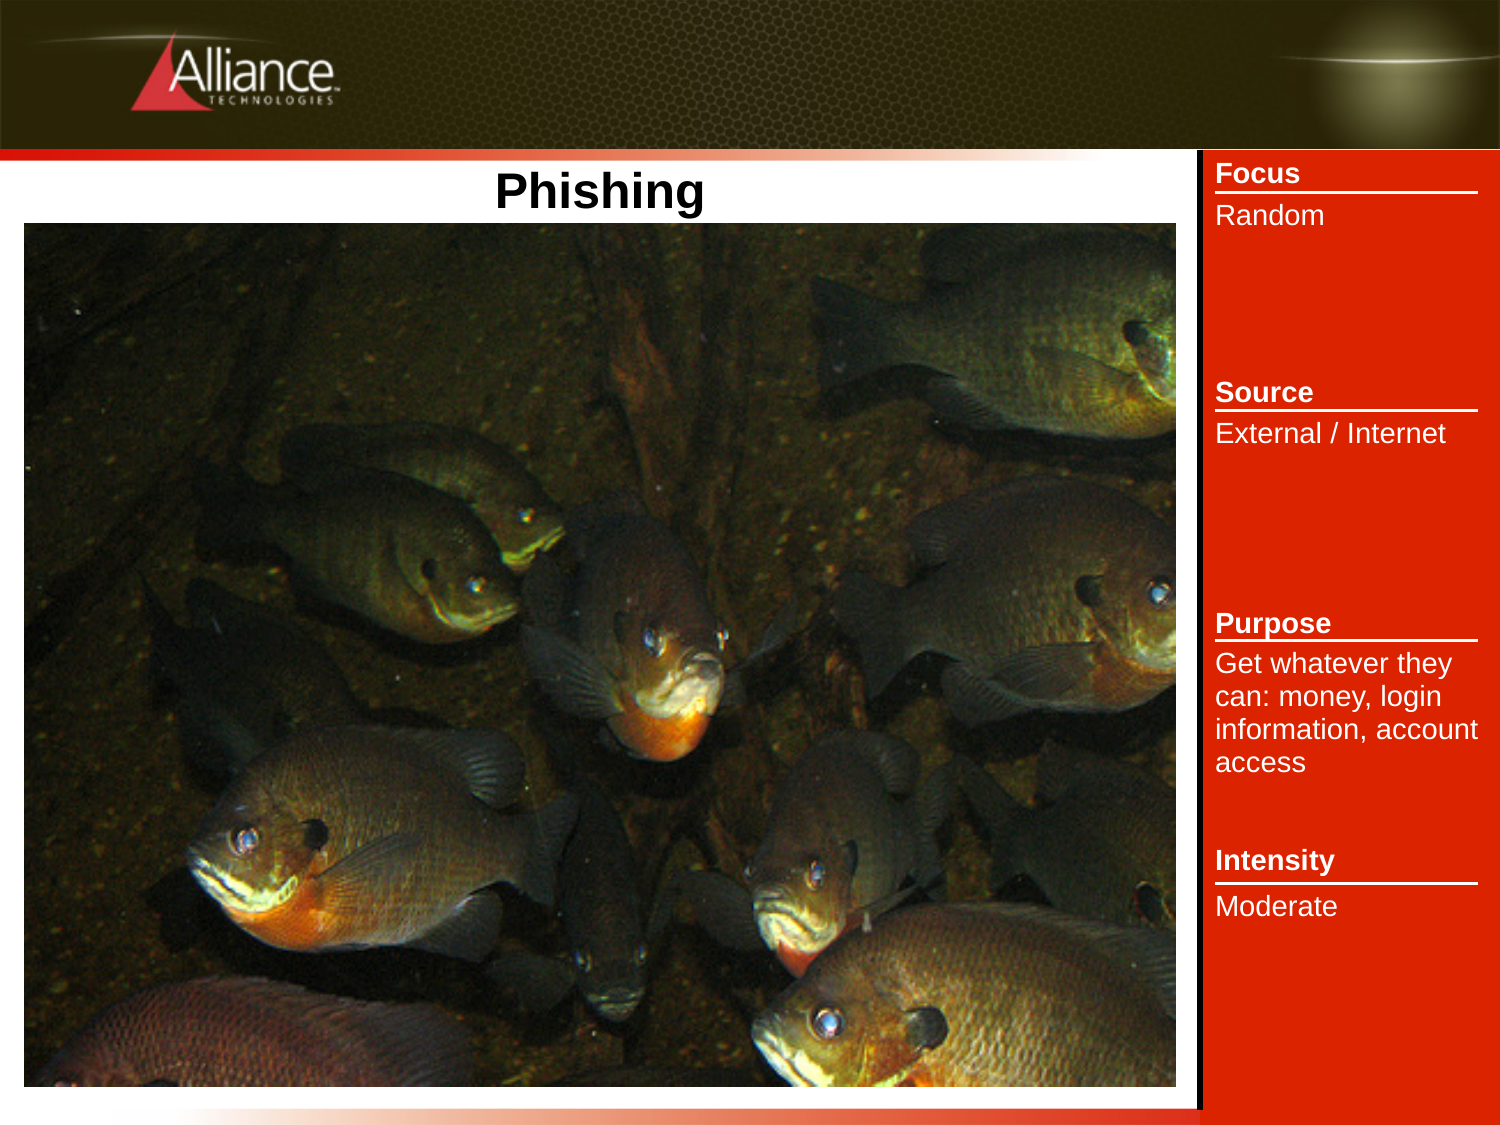

Focus
Phishing
Random
Source
External / Internet
Purpose
Get whatever they can: money, login information, account access
Intensity
Moderate